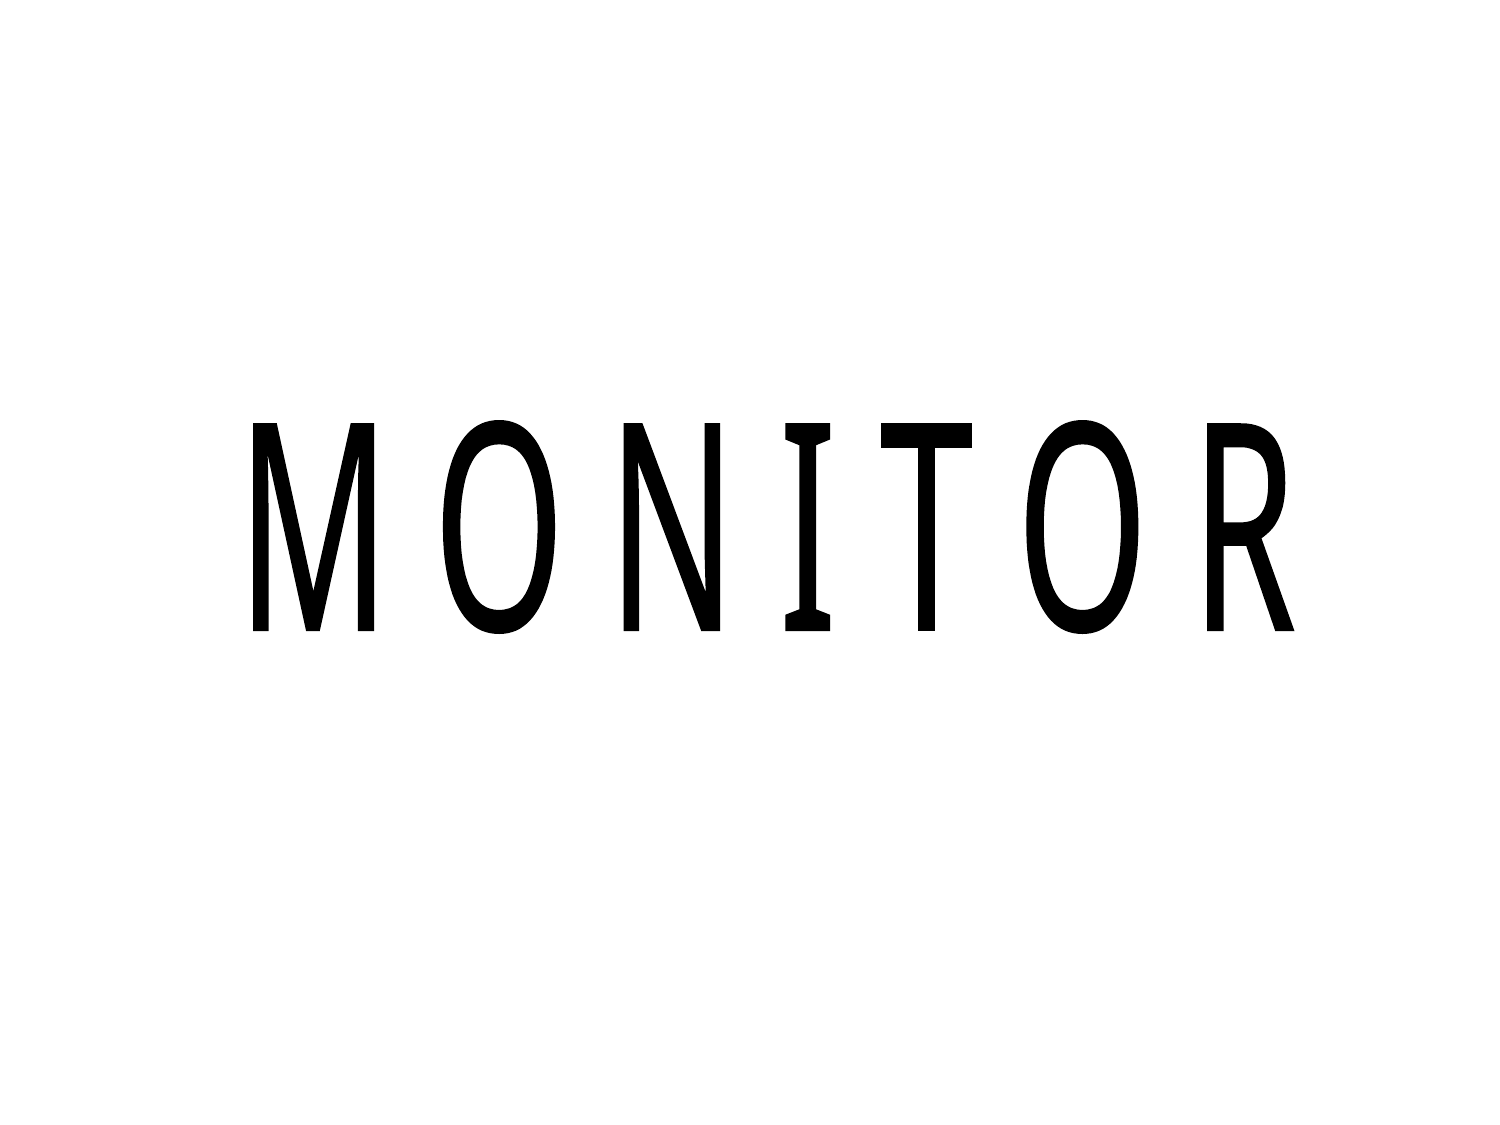

M O N I T O R